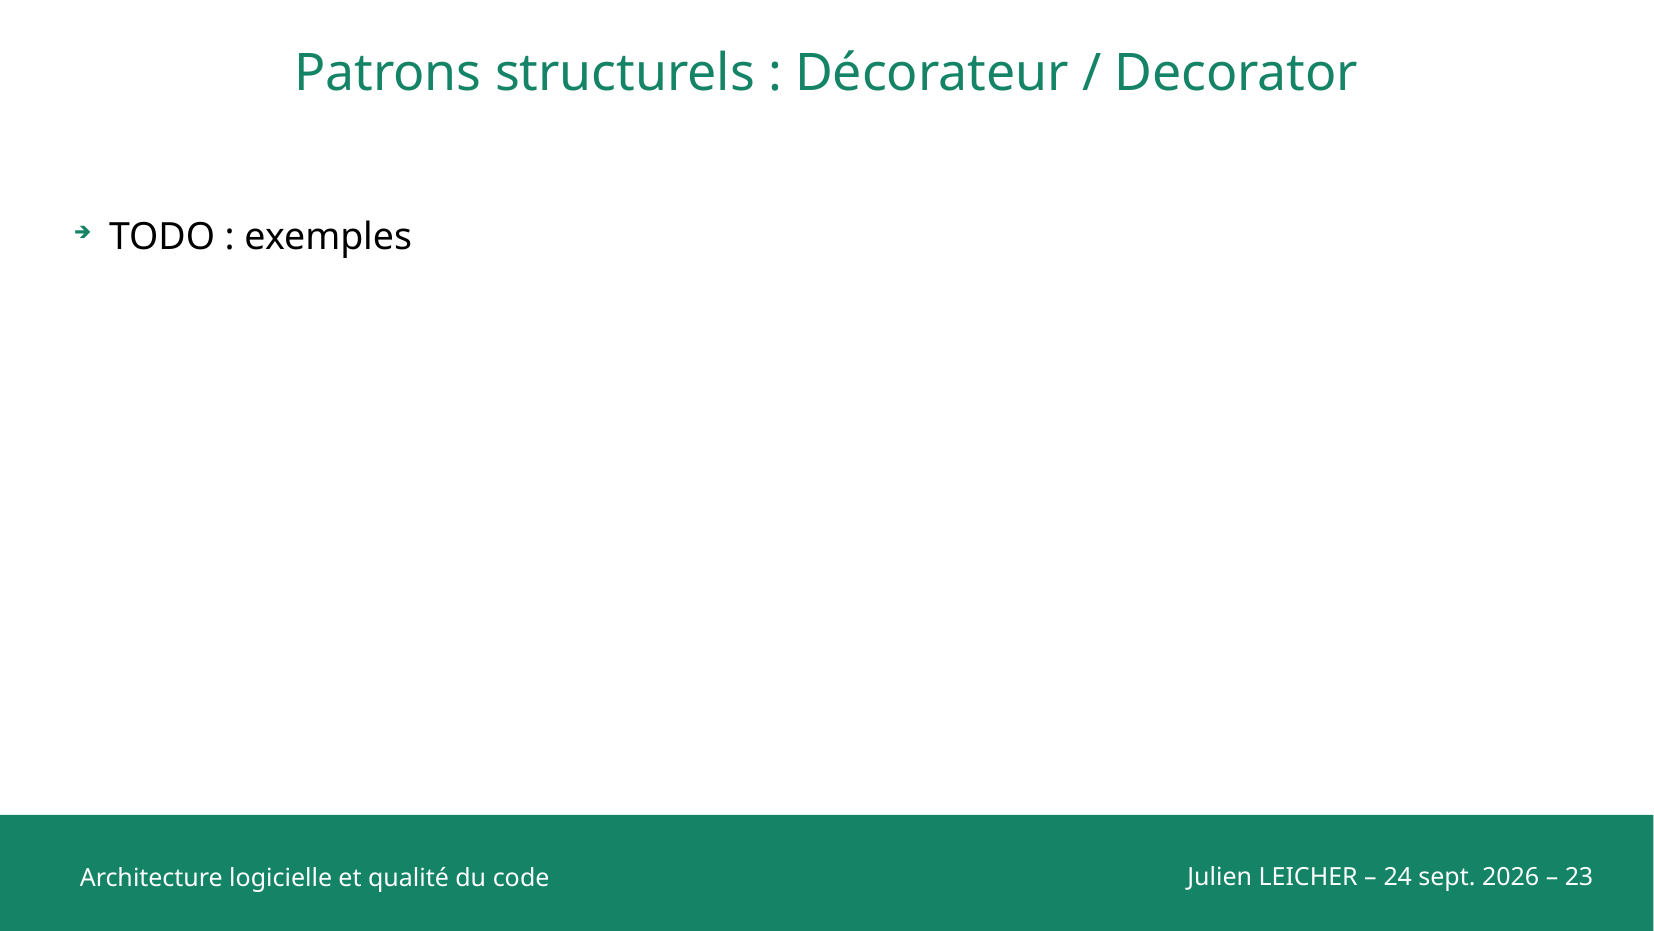

Patrons structurels : Décorateur / Decorator
TODO : exemples
Julien LEICHER – –
Architecture logicielle et qualité du code